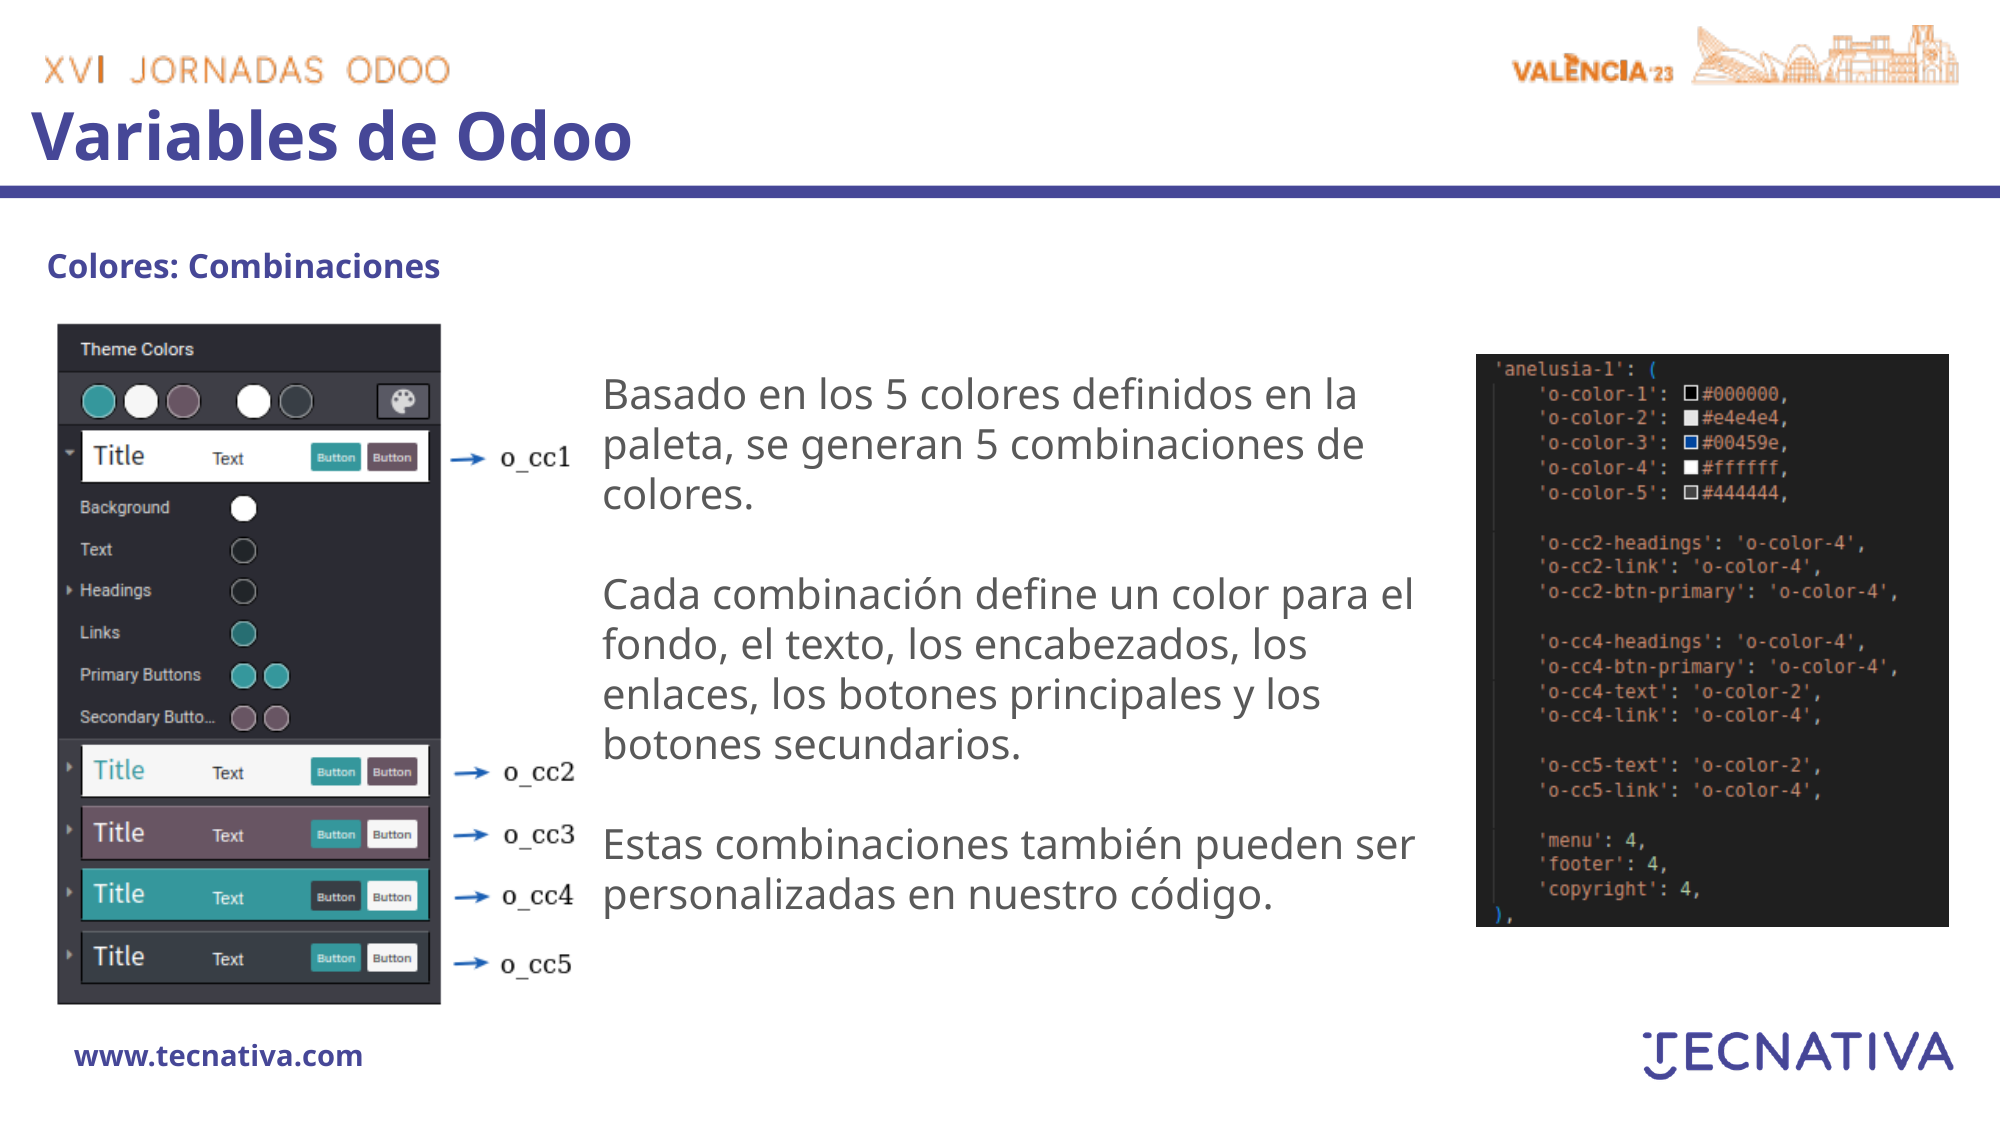

Variables de Odoo
Colores: Combinaciones
Basado en los 5 colores definidos en la paleta, se generan 5 combinaciones de colores.
Cada combinación define un color para el fondo, el texto, los encabezados, los enlaces, los botones principales y los botones secundarios.
Estas combinaciones también pueden ser personalizadas en nuestro código.
www.tecnativa.com